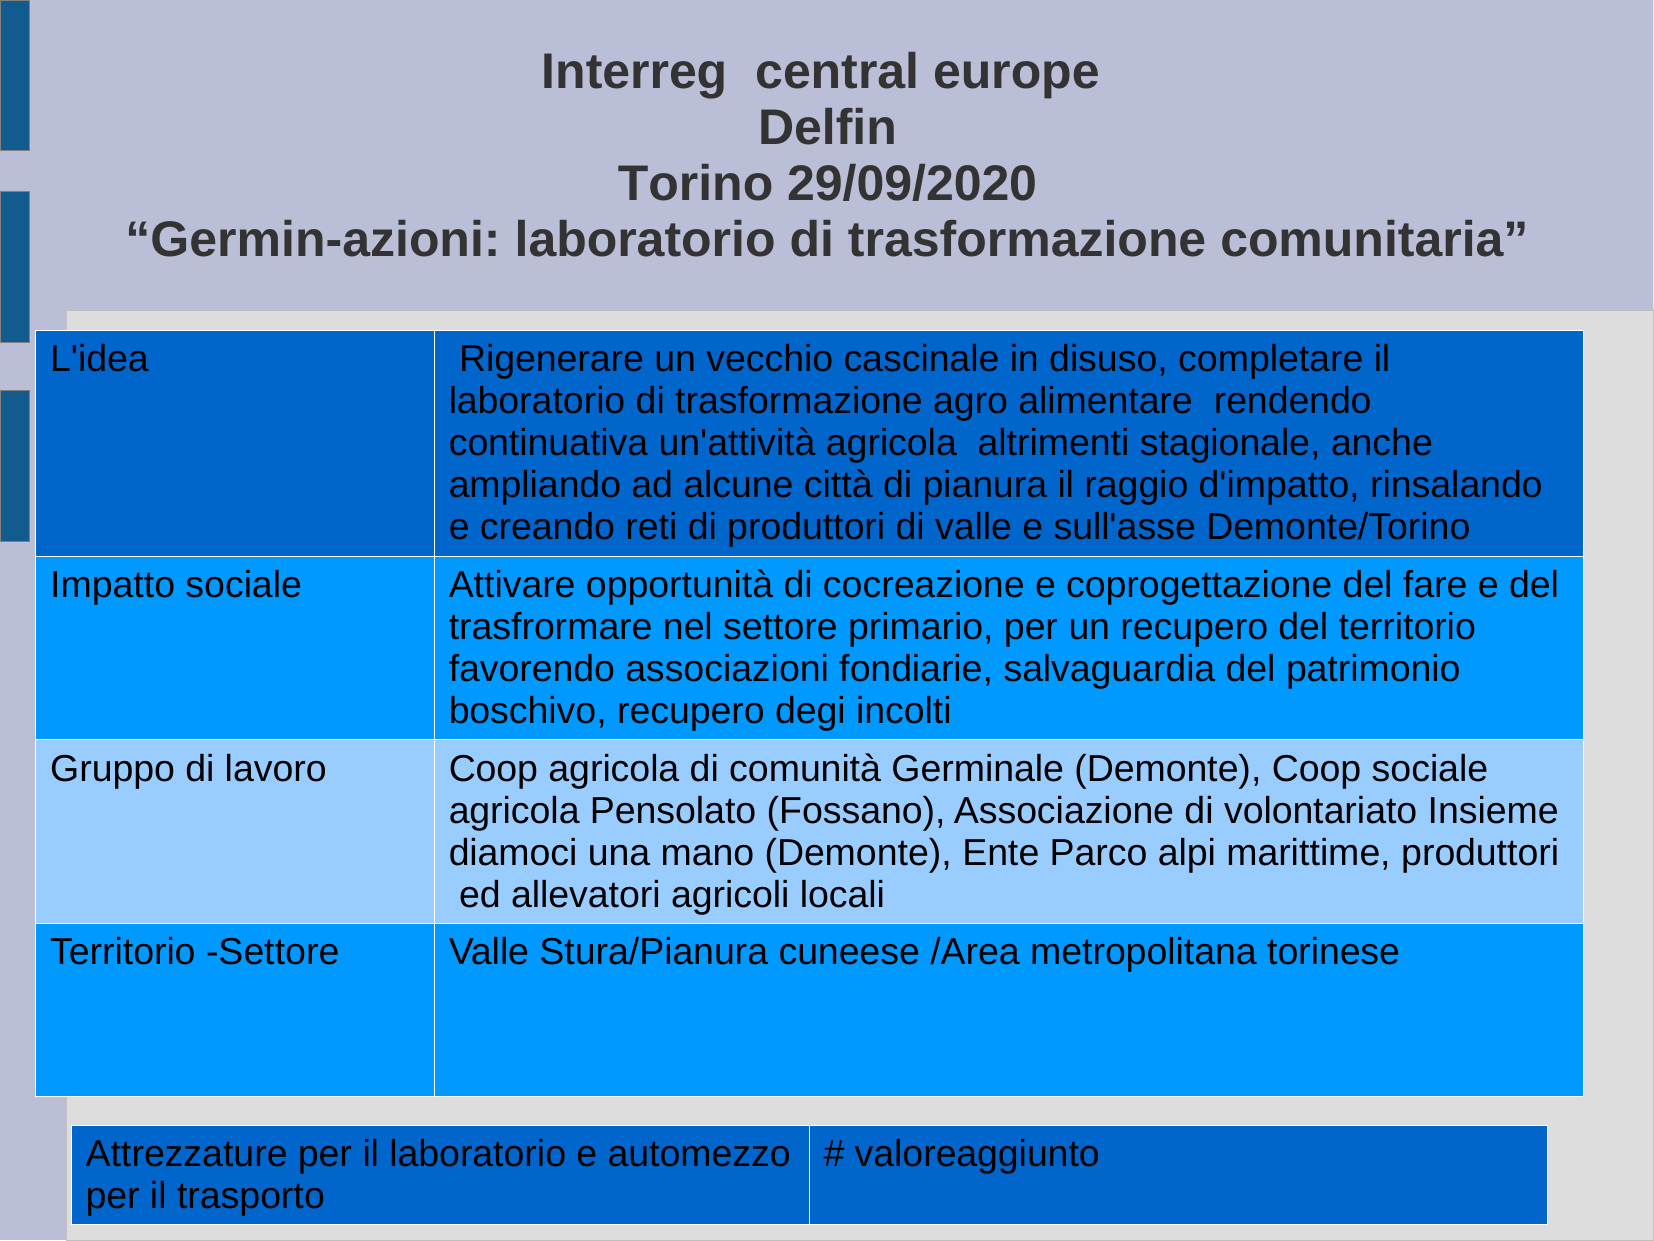

# Interreg central europe Delfin Torino 29/09/2020 “Germin-azioni: laboratorio di trasformazione comunitaria”
| L'idea | Rigenerare un vecchio cascinale in disuso, completare il laboratorio di trasformazione agro alimentare rendendo continuativa un'attività agricola altrimenti stagionale, anche ampliando ad alcune città di pianura il raggio d'impatto, rinsalando e creando reti di produttori di valle e sull'asse Demonte/Torino |
| --- | --- |
| Impatto sociale | Attivare opportunità di cocreazione e coprogettazione del fare e del trasfrormare nel settore primario, per un recupero del territorio favorendo associazioni fondiarie, salvaguardia del patrimonio boschivo, recupero degi incolti |
| Gruppo di lavoro | Coop agricola di comunità Germinale (Demonte), Coop sociale agricola Pensolato (Fossano), Associazione di volontariato Insieme diamoci una mano (Demonte), Ente Parco alpi marittime, produttori ed allevatori agricoli locali |
| Territorio -Settore | Valle Stura/Pianura cuneese /Area metropolitana torinese |
| Attrezzature per il laboratorio e automezzo per il trasporto | # valoreaggiunto |
| --- | --- |